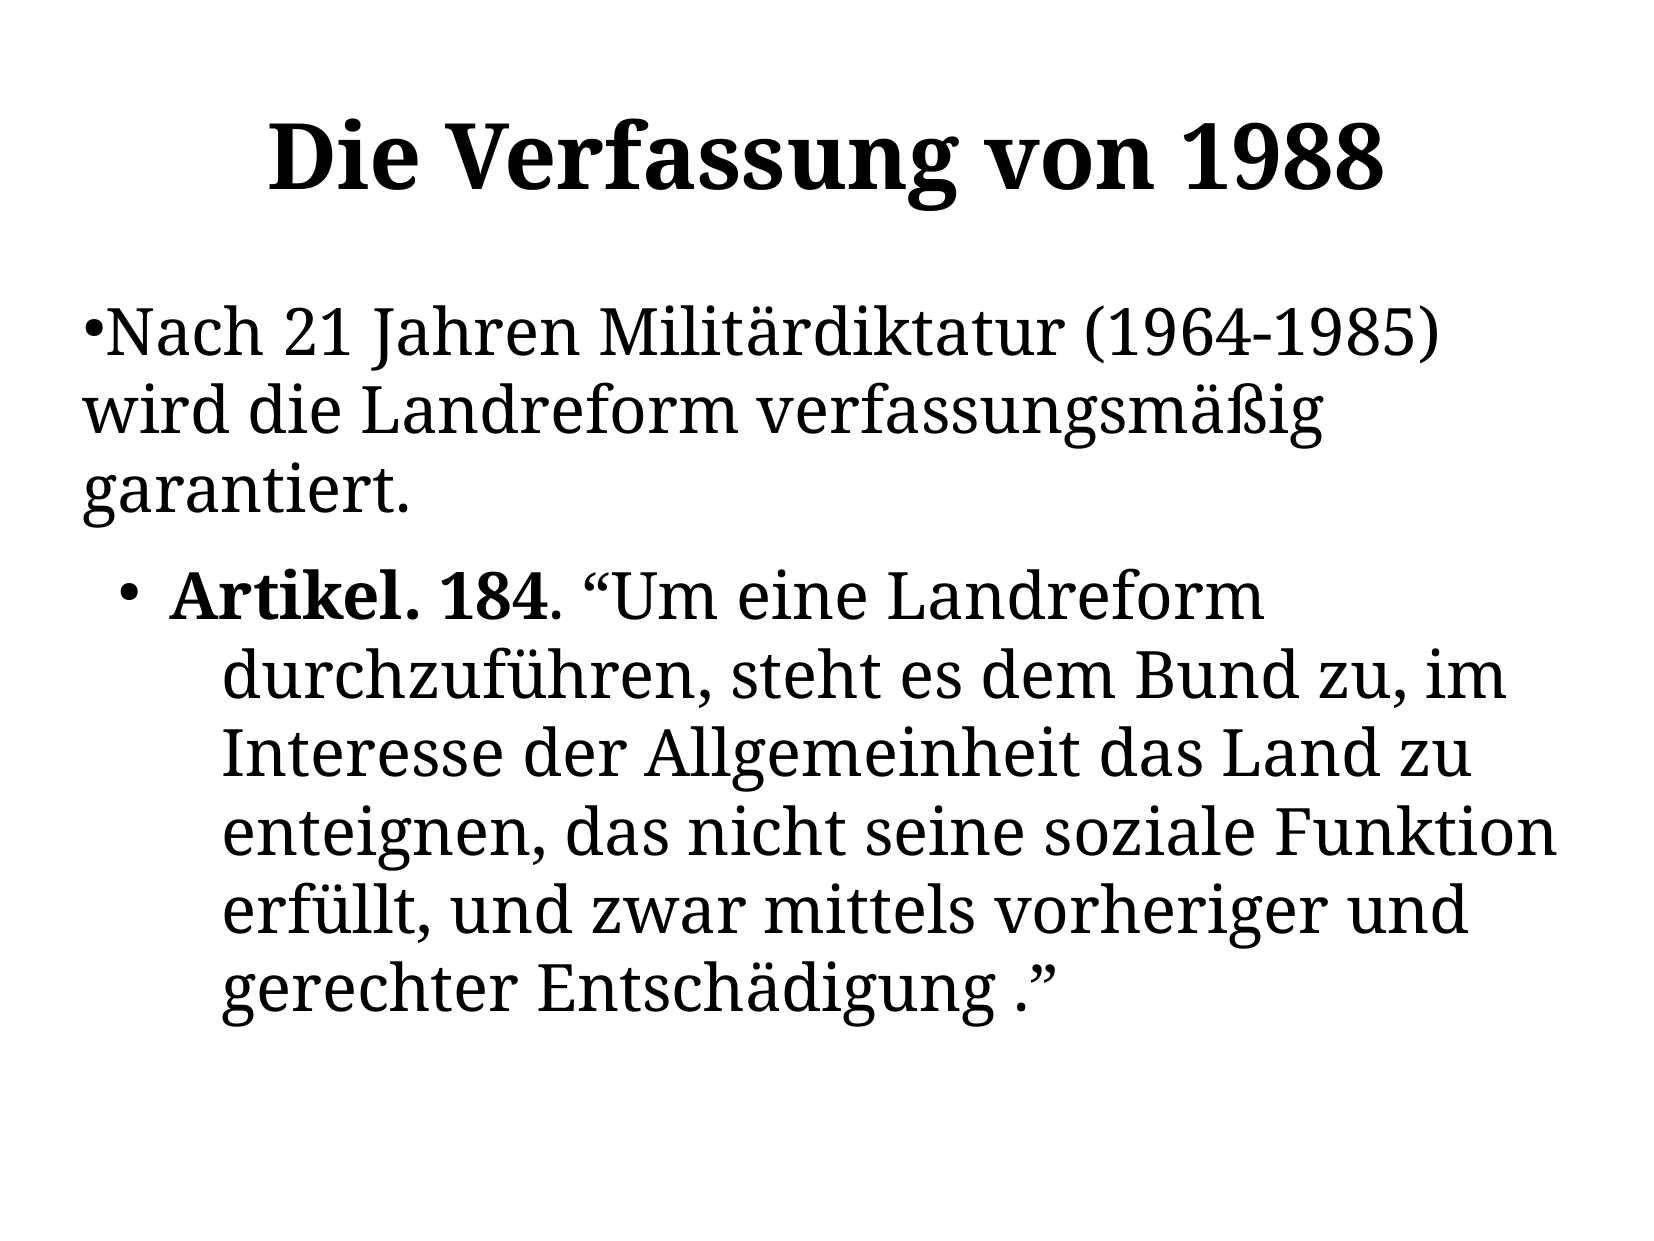

# Die Verfassung von 1988
Nach 21 Jahren Militärdiktatur (1964-1985) wird die Landreform verfassungsmäßig garantiert.
Artikel. 184. “Um eine Landreform durchzuführen, steht es dem Bund zu, im Interesse der Allgemeinheit das Land zu enteignen, das nicht seine soziale Funktion erfüllt, und zwar mittels vorheriger und gerechter Entschädigung .”